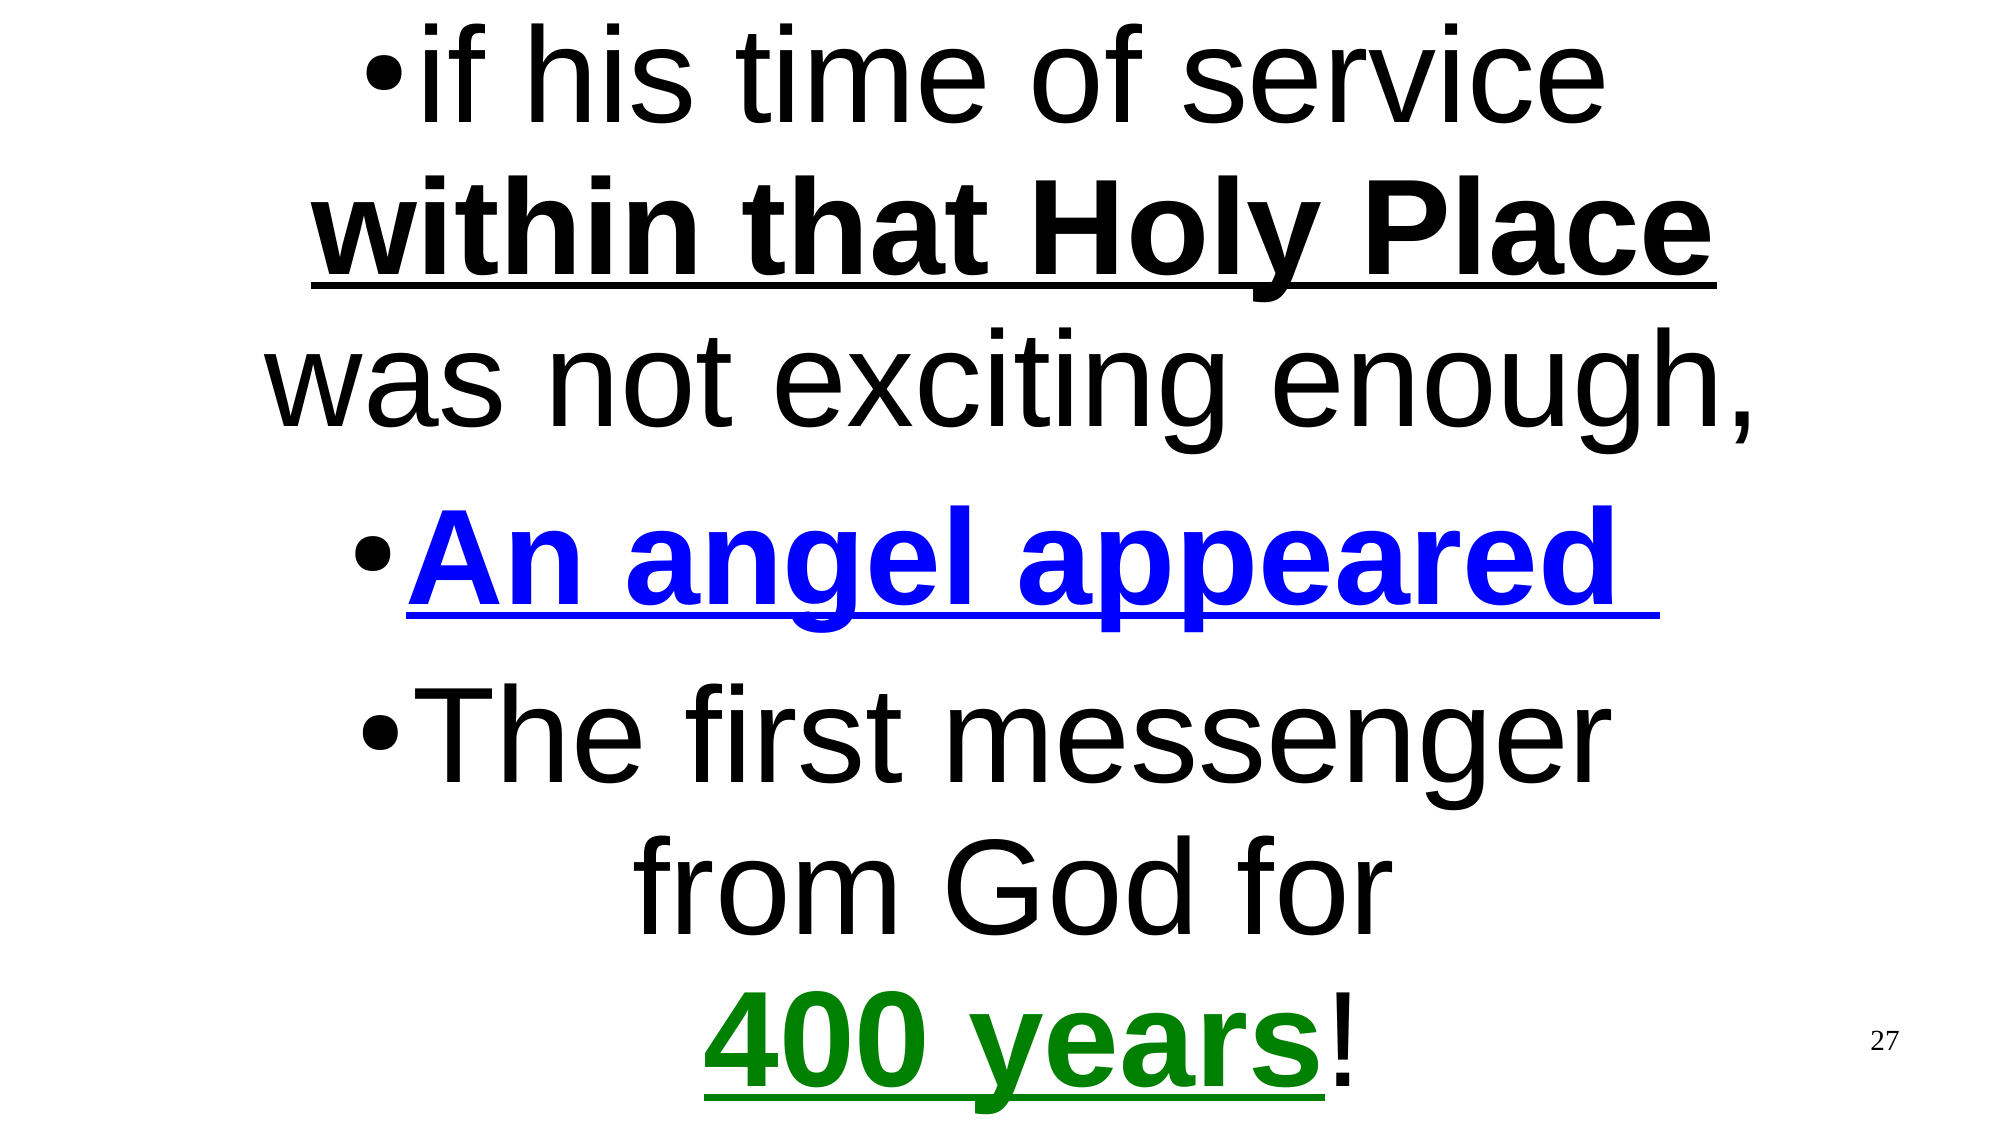

# if his time of service within that Holy Place was not exciting enough,
An angel appeared
The first messenger
from God for
400 years!
27